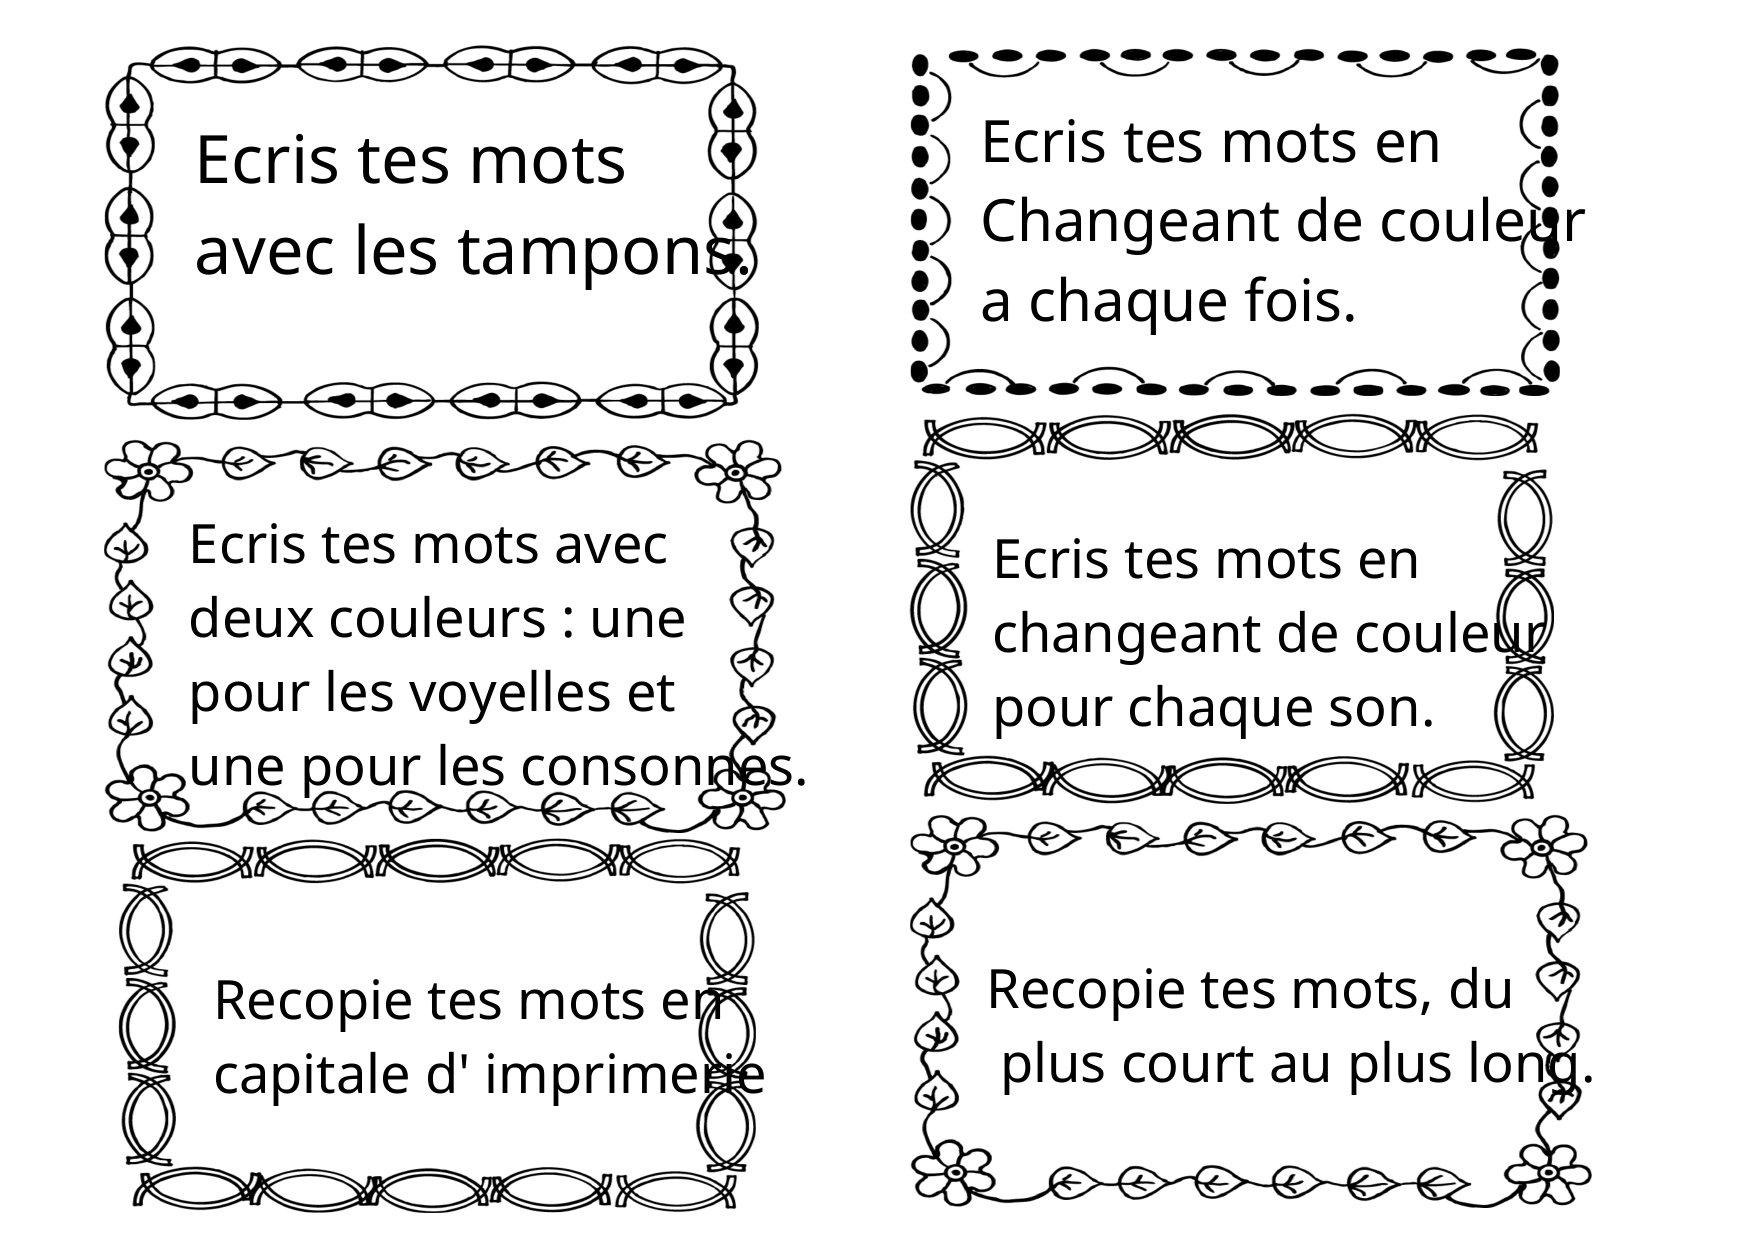

Ecris tes mots en
Changeant de couleur
a chaque fois.
Ecris tes mots
avec les tampons.
Ecris tes mots avec
deux couleurs : une
pour les voyelles et
une pour les consonnes.
Ecris tes mots en
changeant de couleur
pour chaque son.
Recopie tes mots, du
 plus court au plus long.
Recopie tes mots en
capitale d' imprimerie